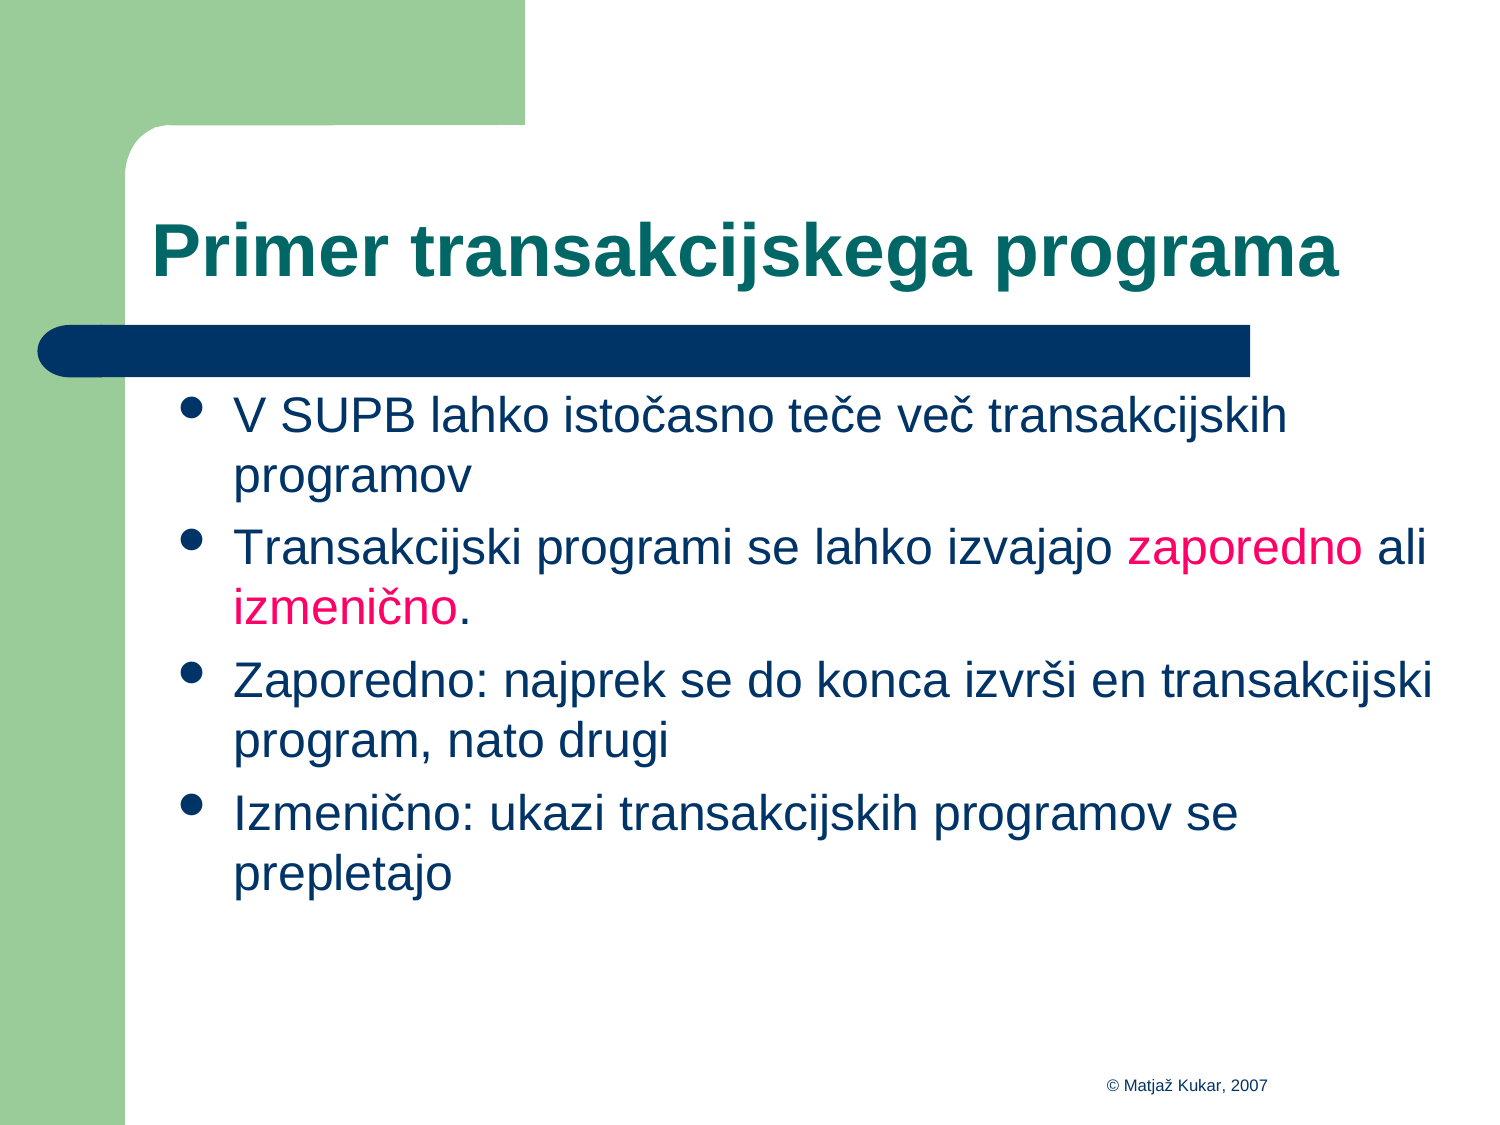

# Primer transakcijskega programa
V SUPB lahko istočasno teče več transakcijskih programov
Transakcijski programi se lahko izvajajo zaporedno ali izmenično.
Zaporedno: najprek se do konca izvrši en transakcijski program, nato drugi
Izmenično: ukazi transakcijskih programov se prepletajo
© Matjaž Kukar, 2007